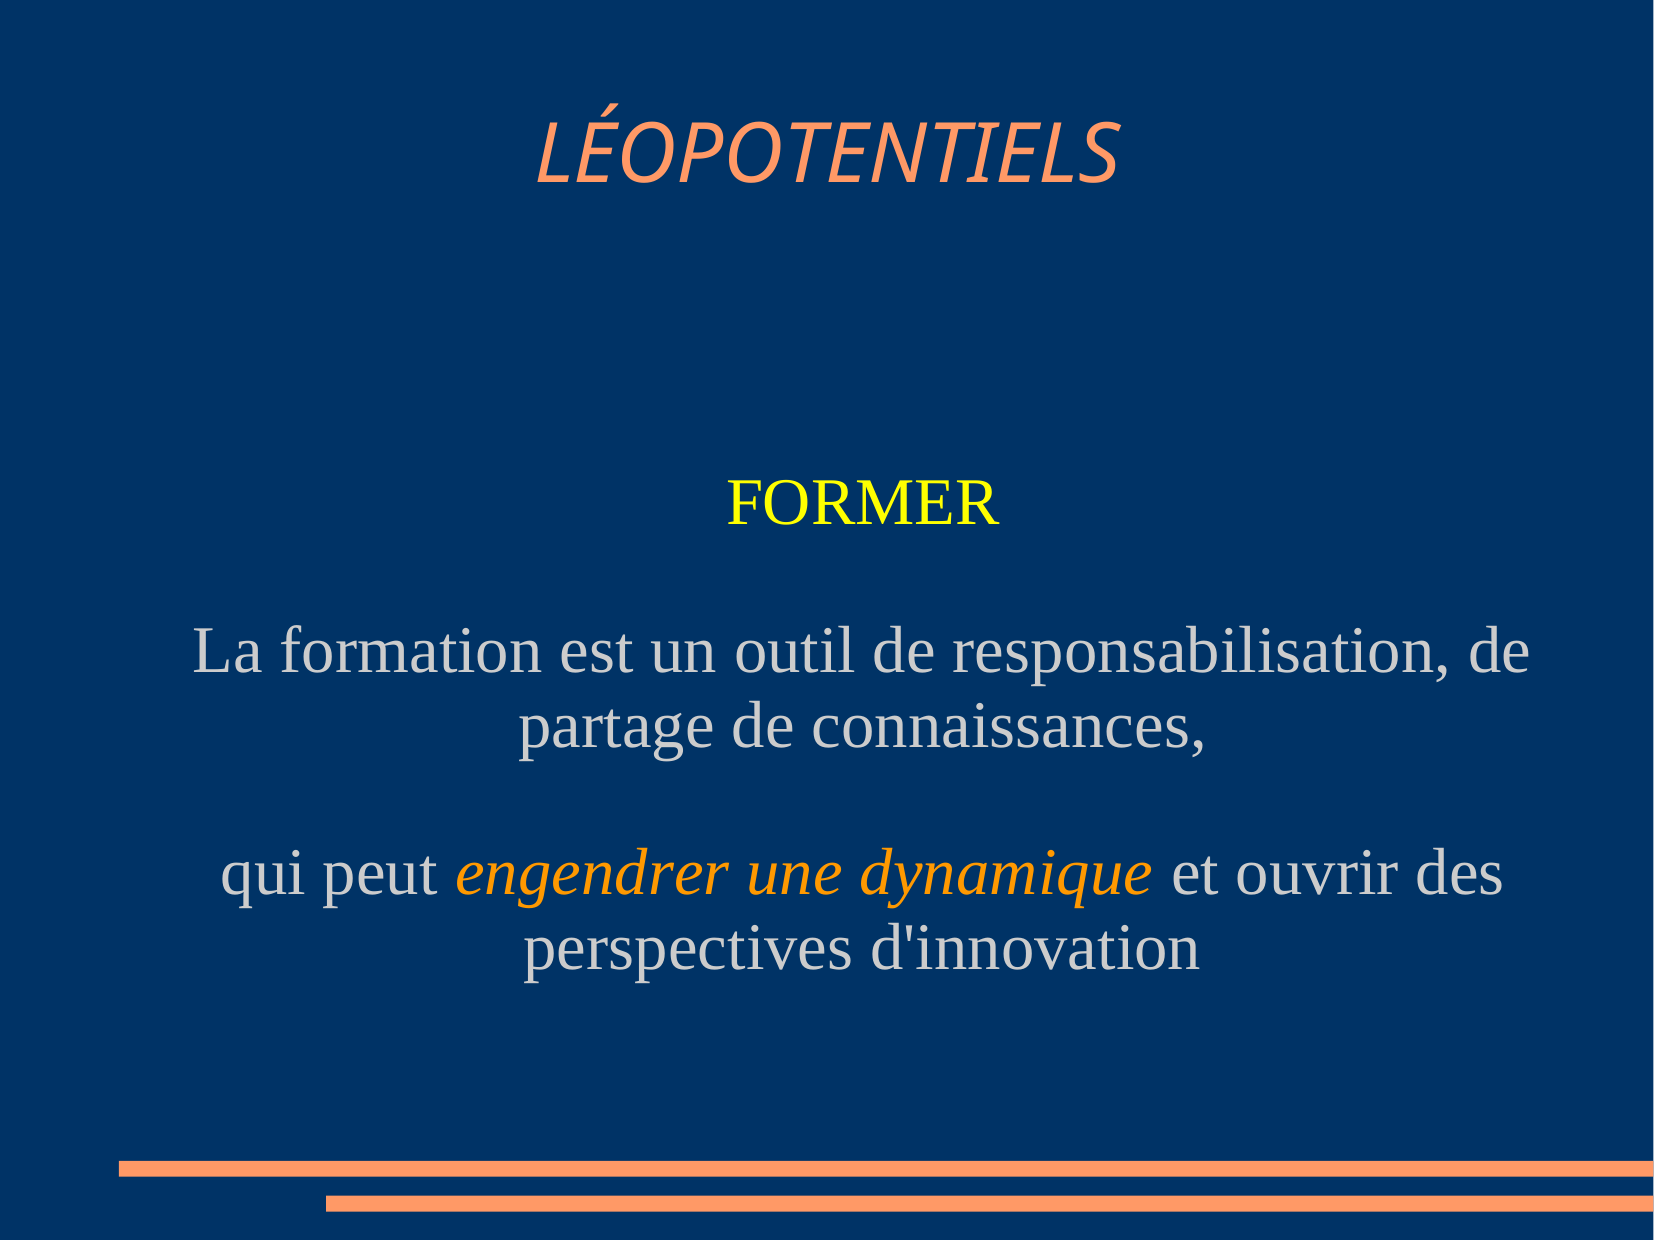

# LÉOPOTENTIELS
FORMER
La formation est un outil de responsabilisation, de partage de connaissances,
qui peut engendrer une dynamique et ouvrir des perspectives d'innovation